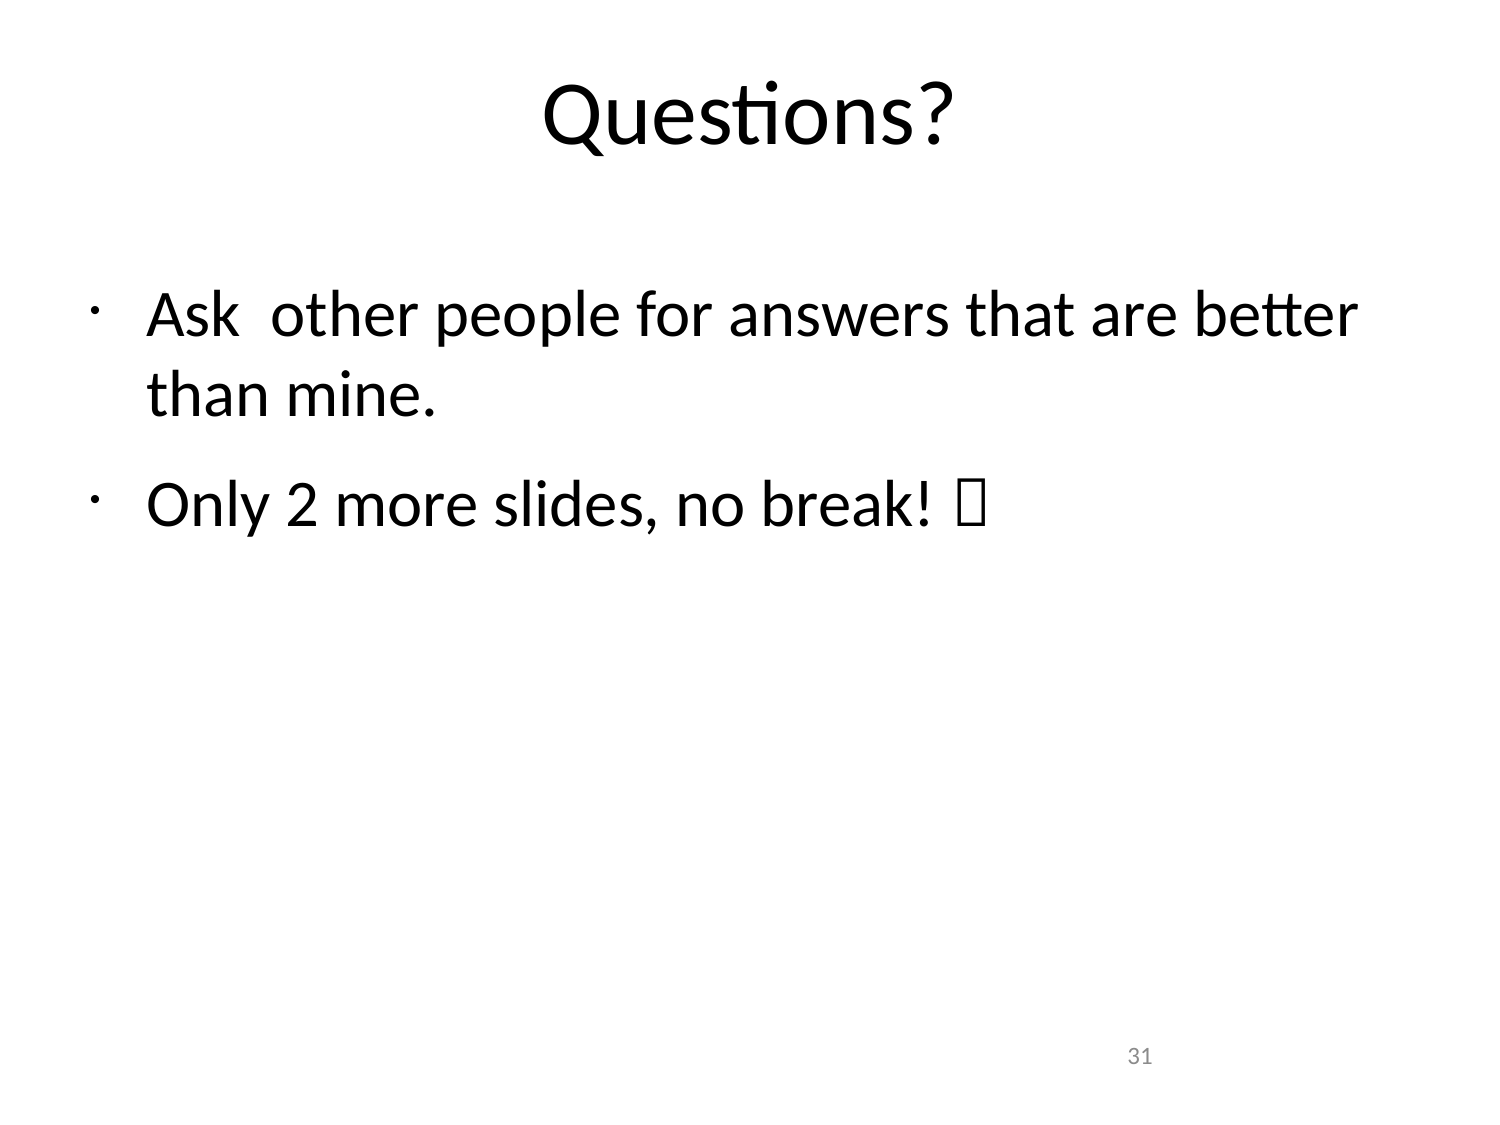

# Questions?
Ask other people for answers that are better than mine.
Only 2 more slides, no break! 